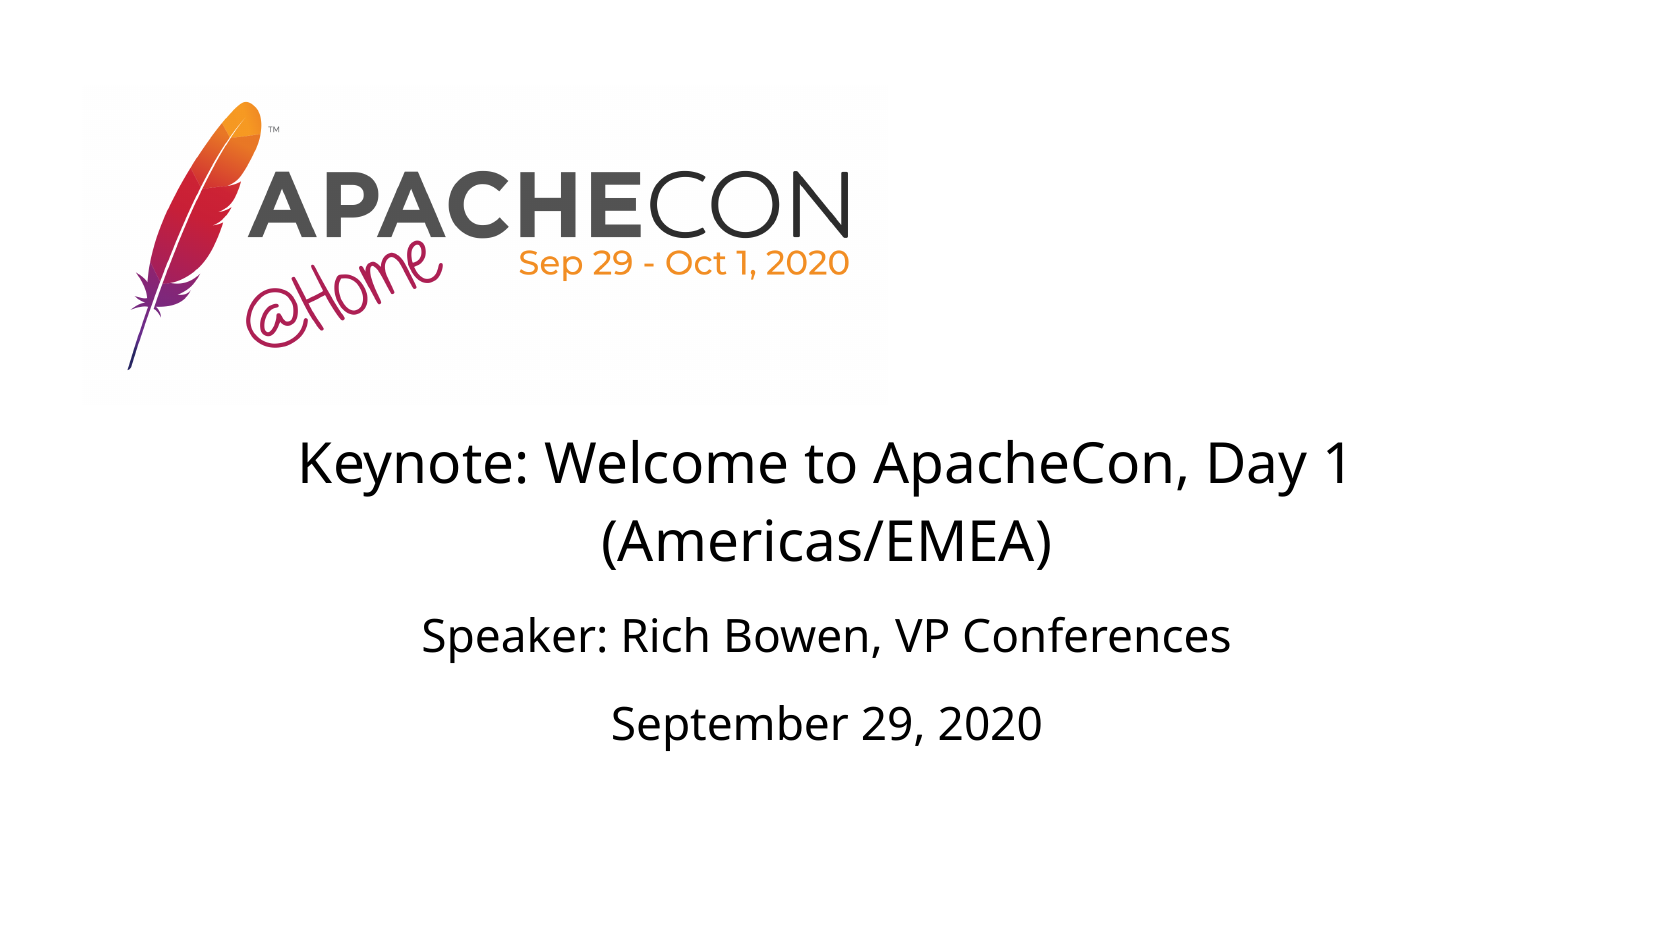

# Keynote: Welcome to ApacheCon, Day 1 (Americas/EMEA)
Speaker: Rich Bowen, VP Conferences
September 29, 2020